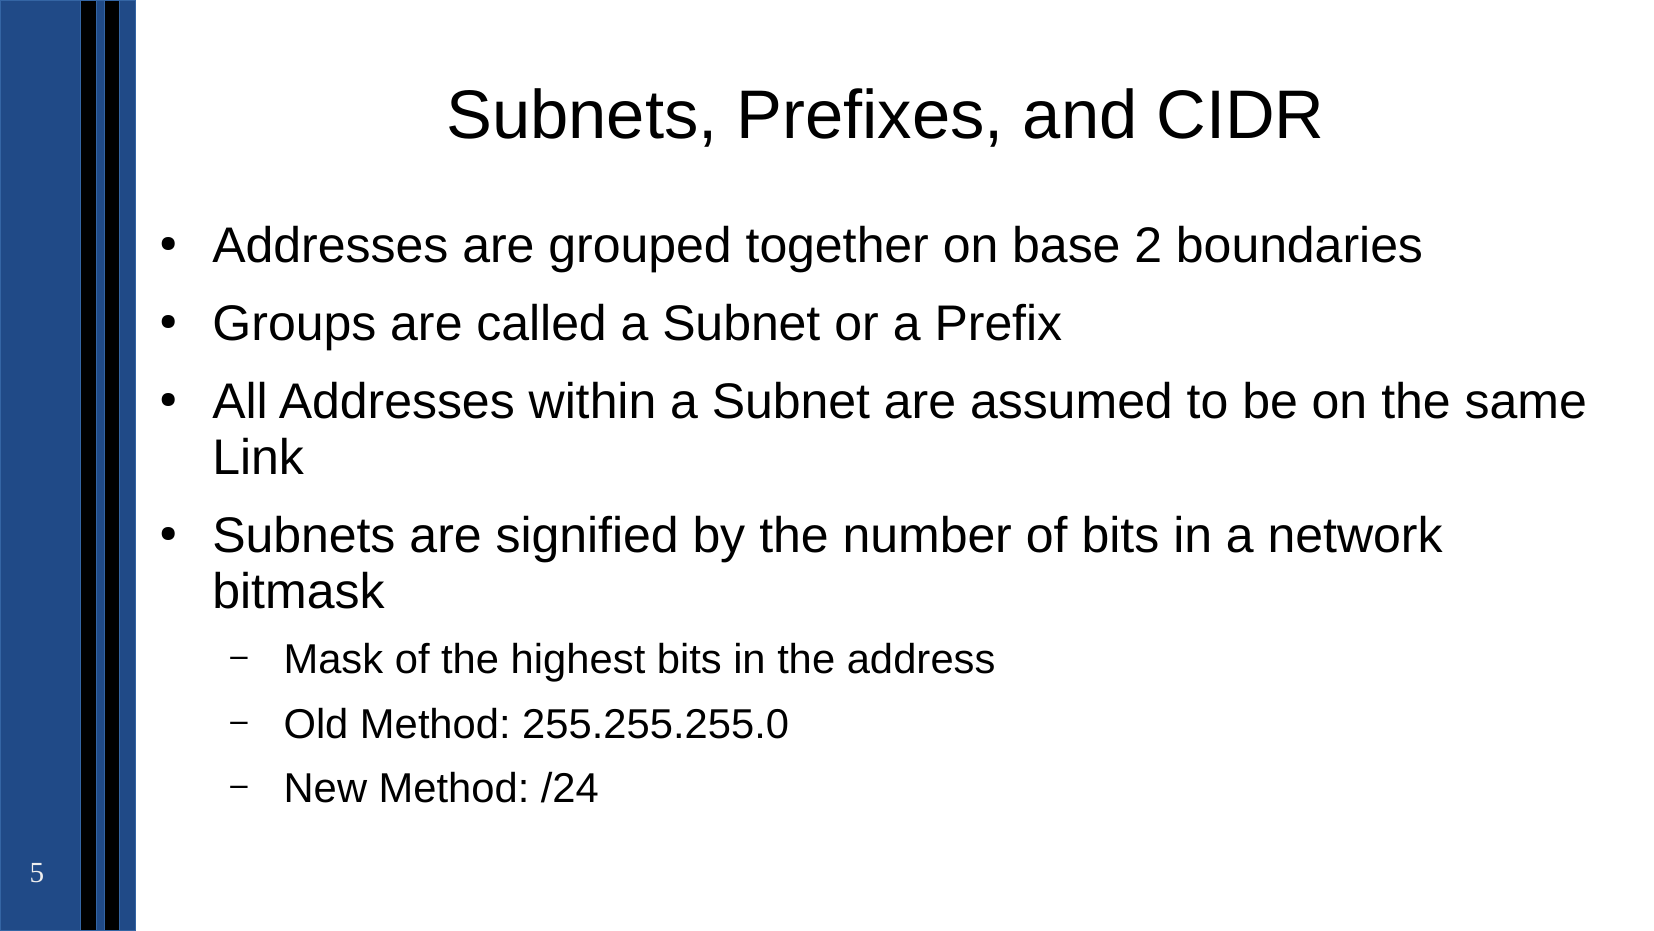

# Subnets, Prefixes, and CIDR
Addresses are grouped together on base 2 boundaries
Groups are called a Subnet or a Prefix
All Addresses within a Subnet are assumed to be on the same Link
Subnets are signified by the number of bits in a network bitmask
Mask of the highest bits in the address
Old Method: 255.255.255.0
New Method: /24
5